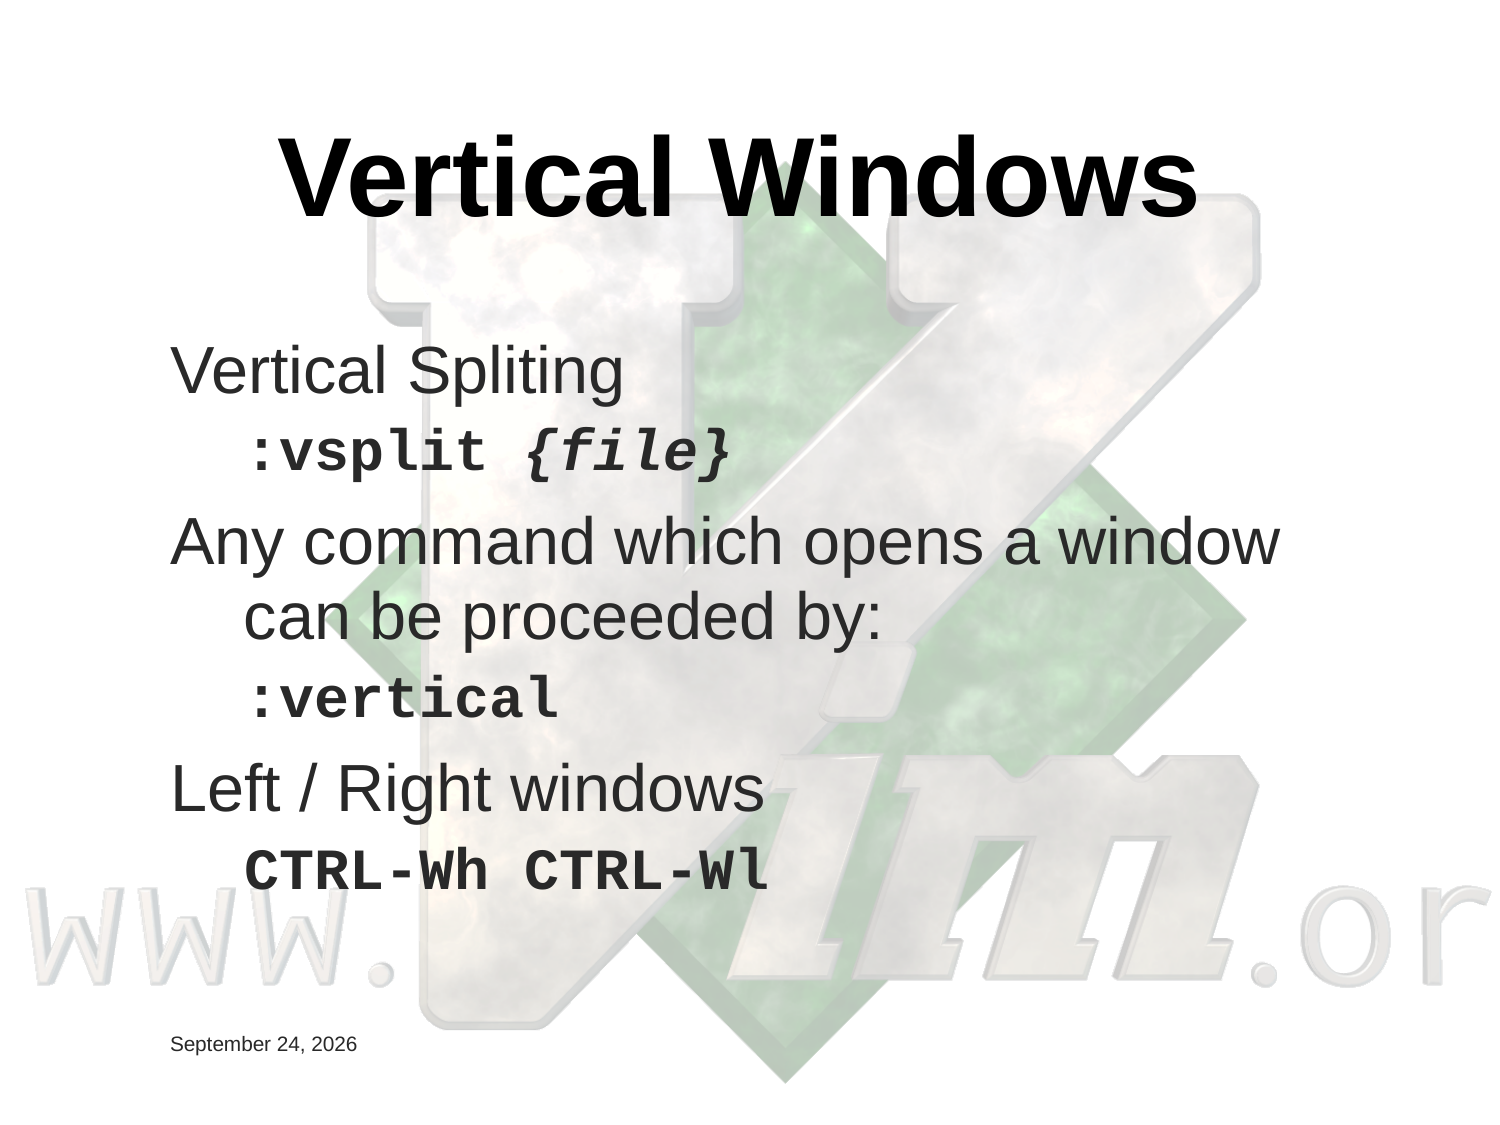

# Vertical Windows
Vertical Spliting
:vsplit {file}
Any command which opens a window can be proceeded by:
:vertical
Left / Right windows
CTRL-Wh CTRL-Wl